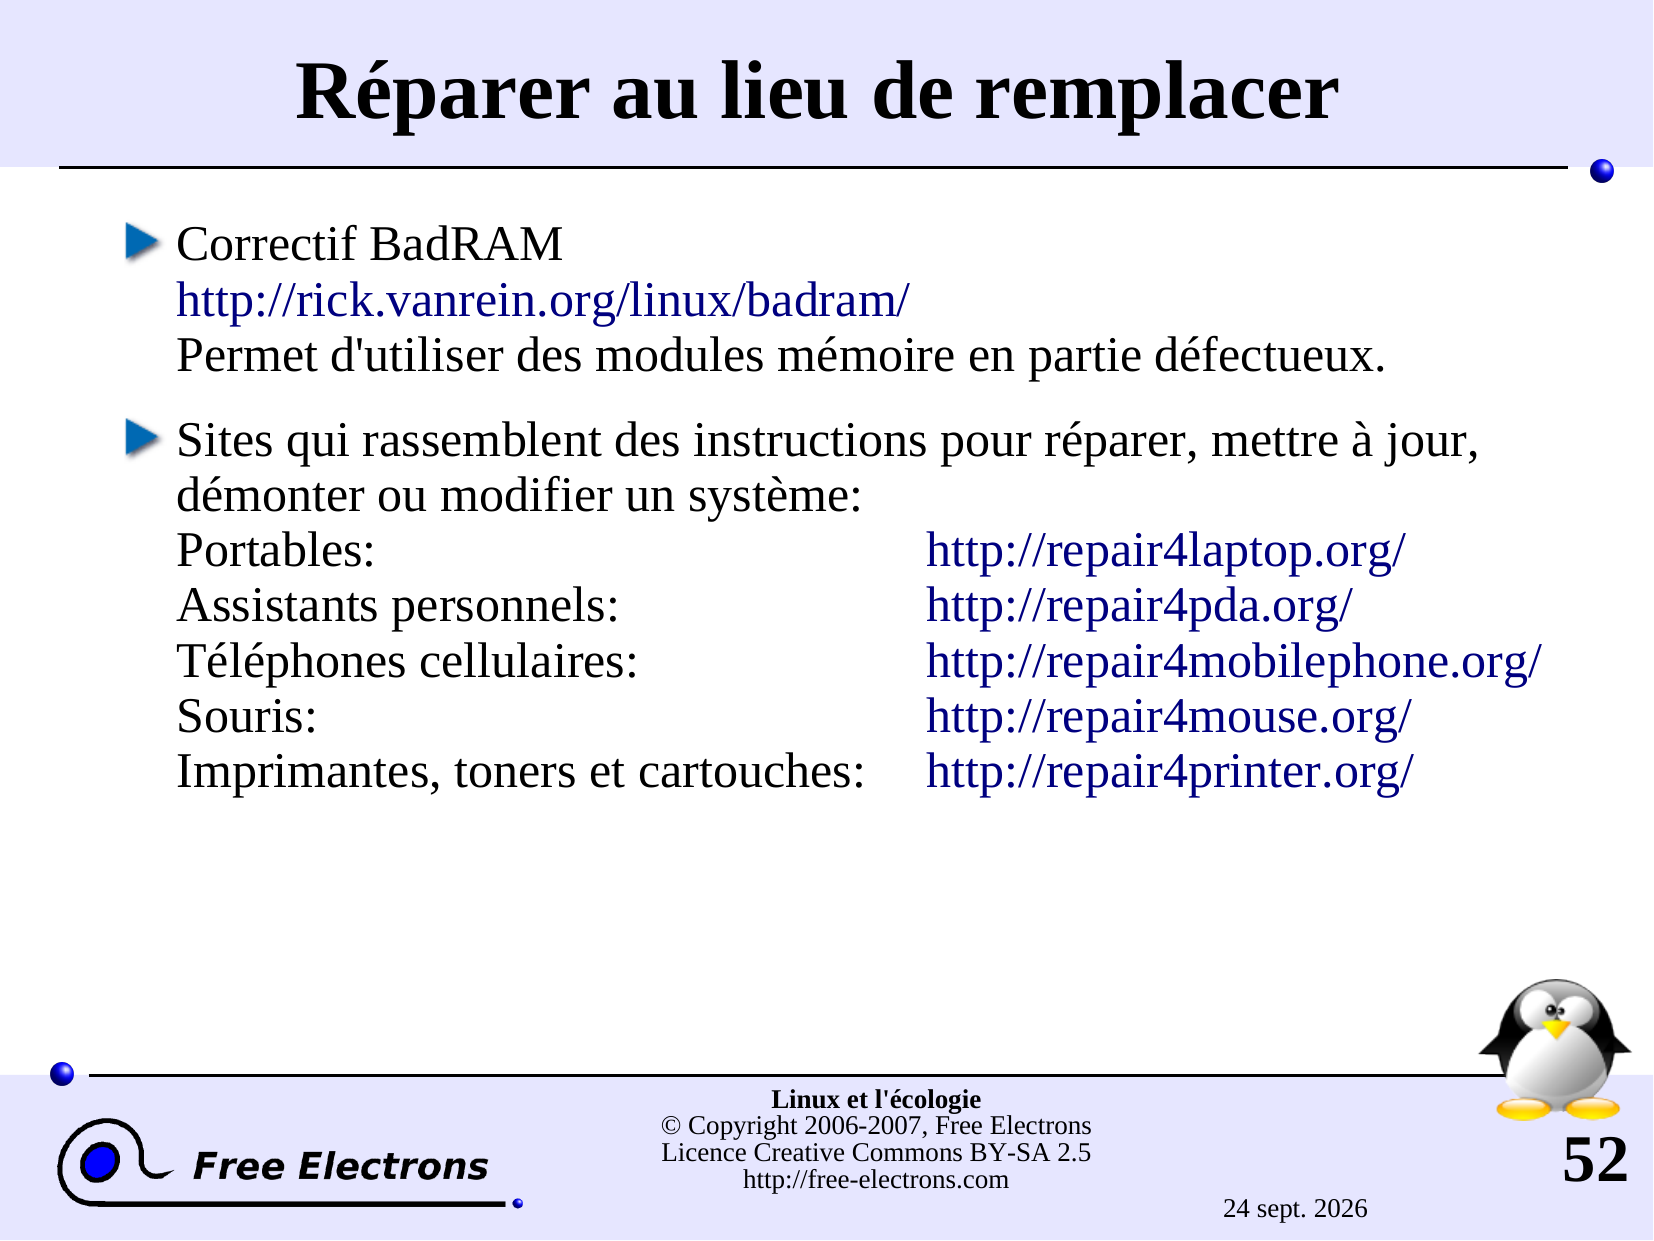

# Réparer au lieu de remplacer
Correctif BadRAM
http://rick.vanrein.org/linux/badram/
Permet d'utiliser des modules mémoire en partie défectueux.
Sites qui rassemblent des instructions pour réparer, mettre à jour, démonter ou modifier un système:
Portables: 								http://repair4laptop.org/
Assistants personnels:					http://repair4pda.org/
Téléphones cellulaires:				http://repair4mobilephone.org/
Souris: 								http://repair4mouse.org/
Imprimantes, toners et cartouches:	http://repair4printer.org/